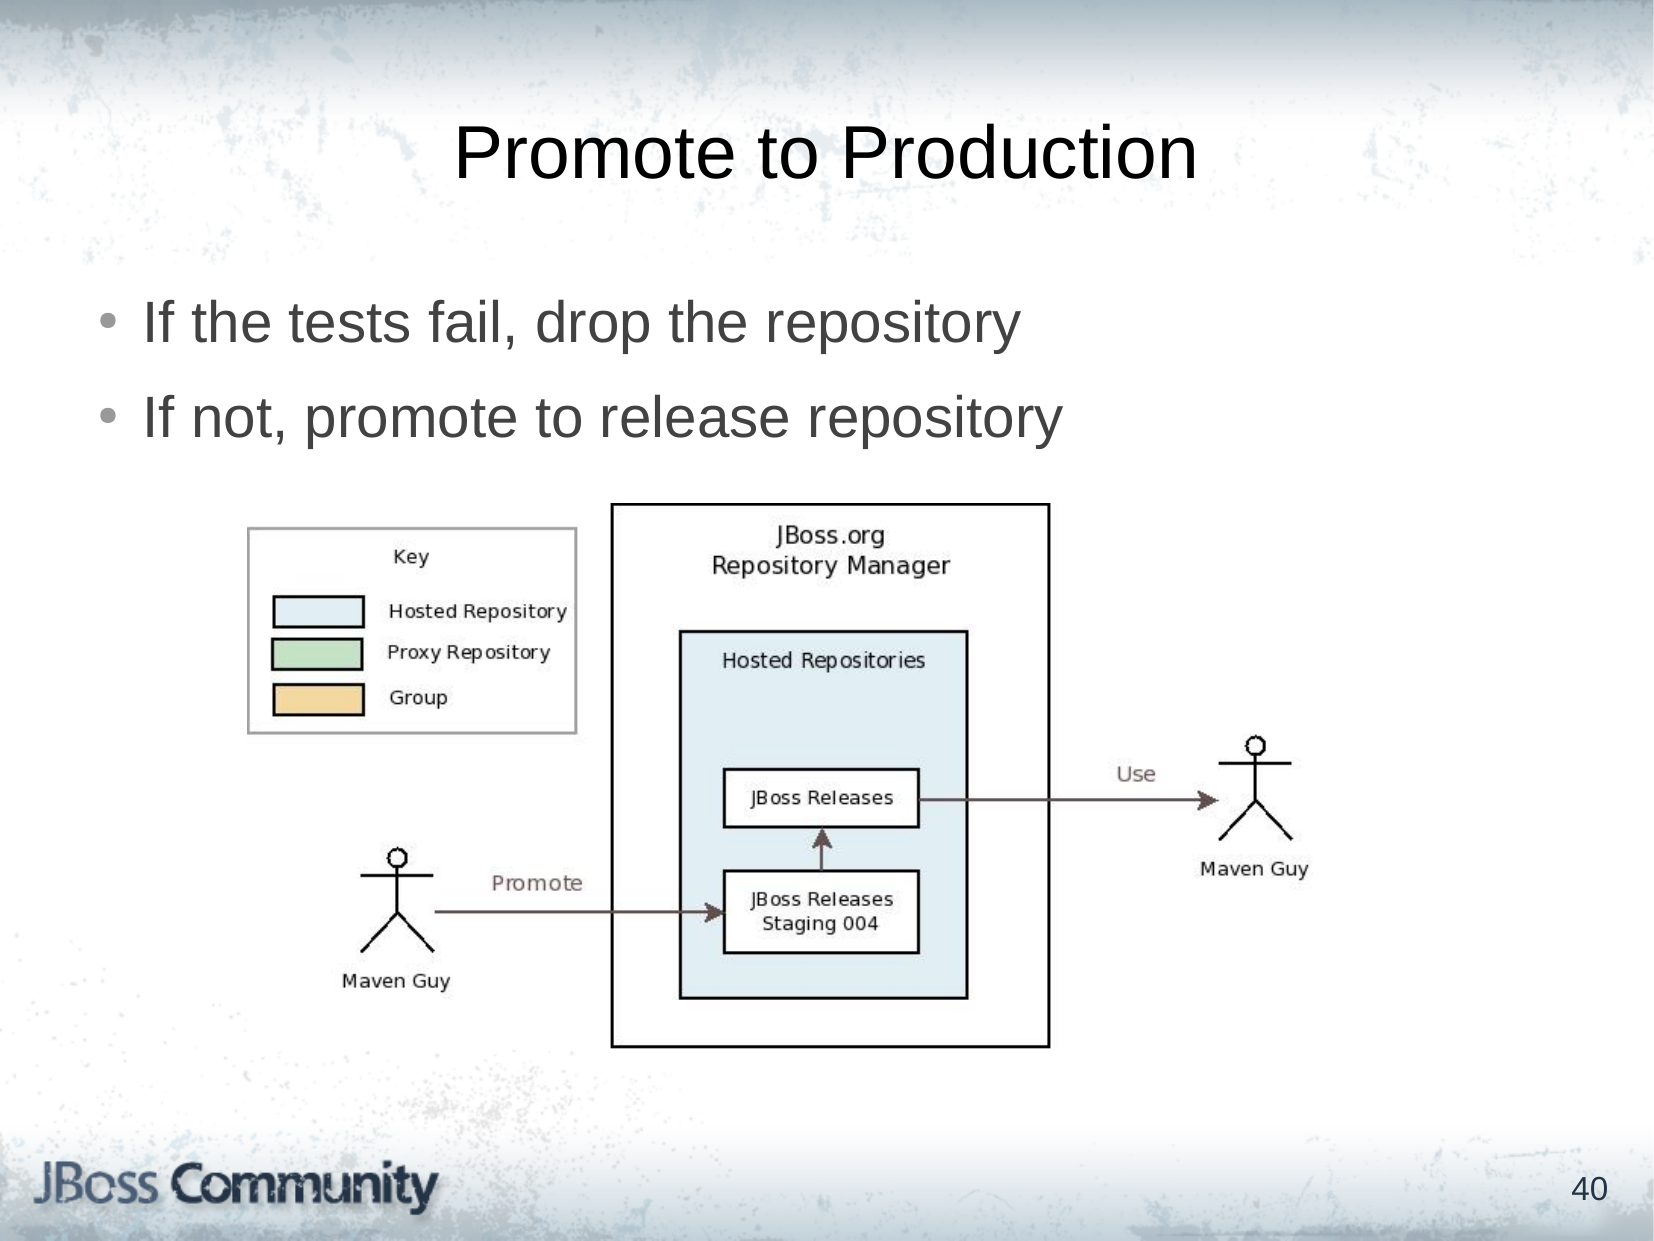

# Promote to Production
If the tests fail, drop the repository
If not, promote to release repository